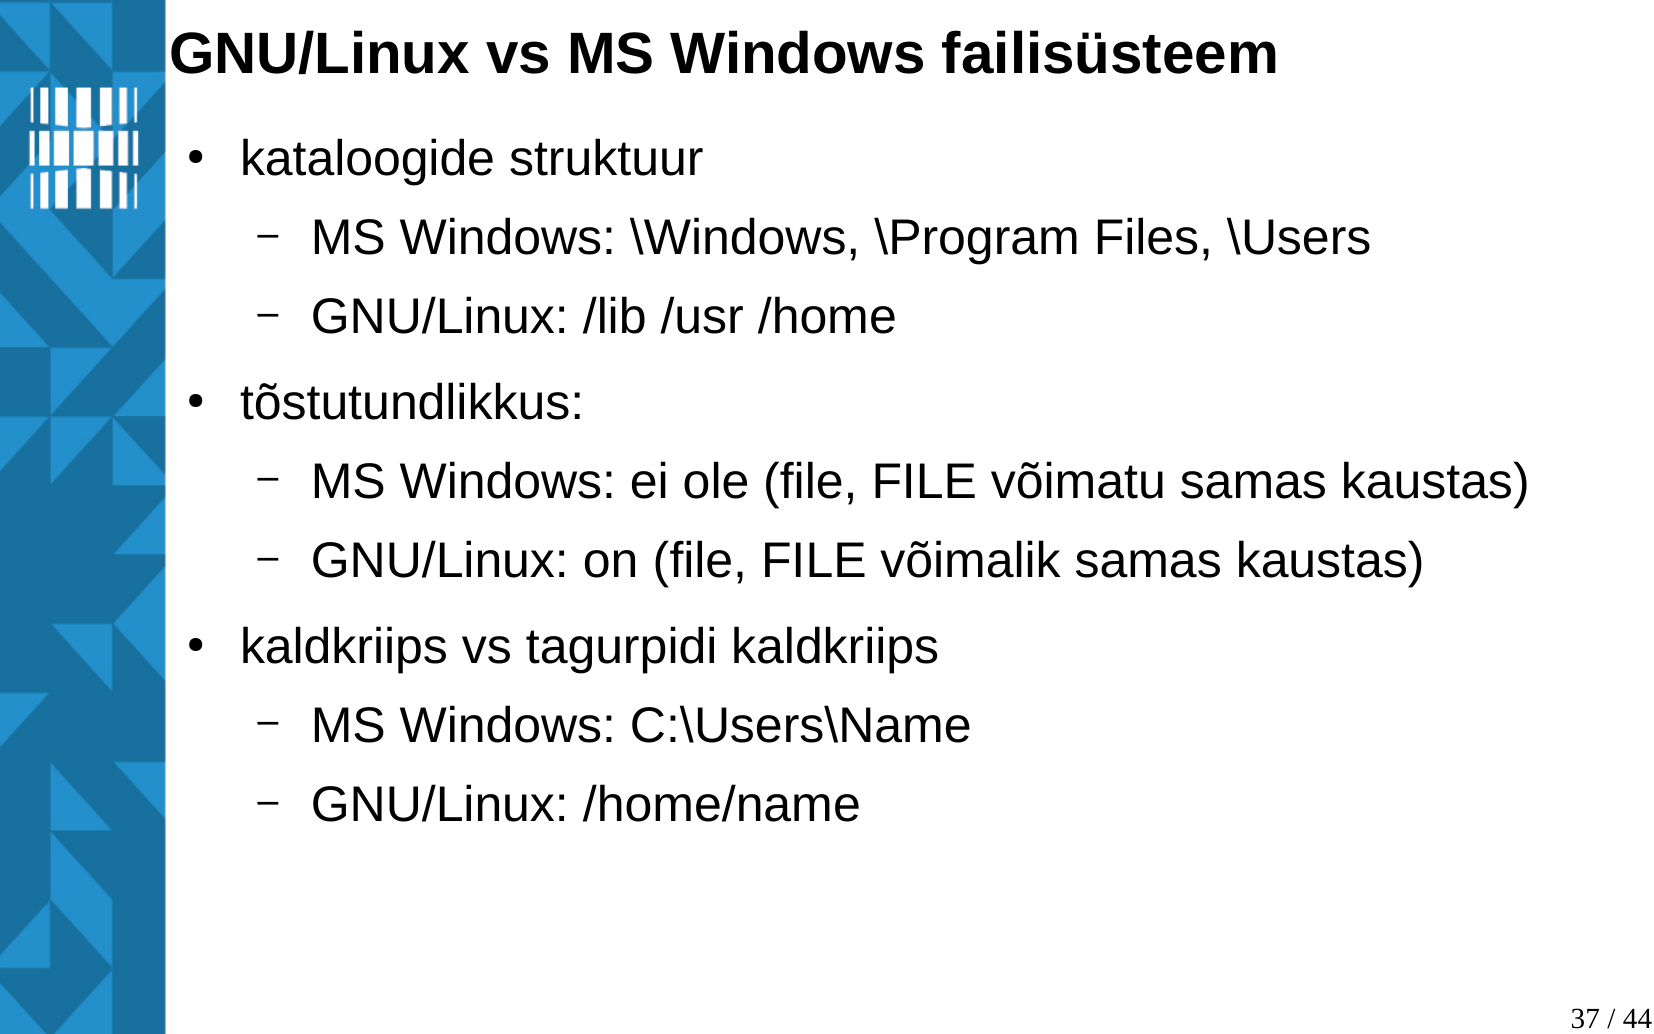

# GNU/Linux vs MS Windows failisüsteem
kataloogide struktuur
MS Windows: \Windows, \Program Files, \Users
GNU/Linux: /lib /usr /home
tõstutundlikkus:
MS Windows: ei ole (file, FILE võimatu samas kaustas)
GNU/Linux: on (file, FILE võimalik samas kaustas)
kaldkriips vs tagurpidi kaldkriips
MS Windows: C:\Users\Name
GNU/Linux: /home/name
37